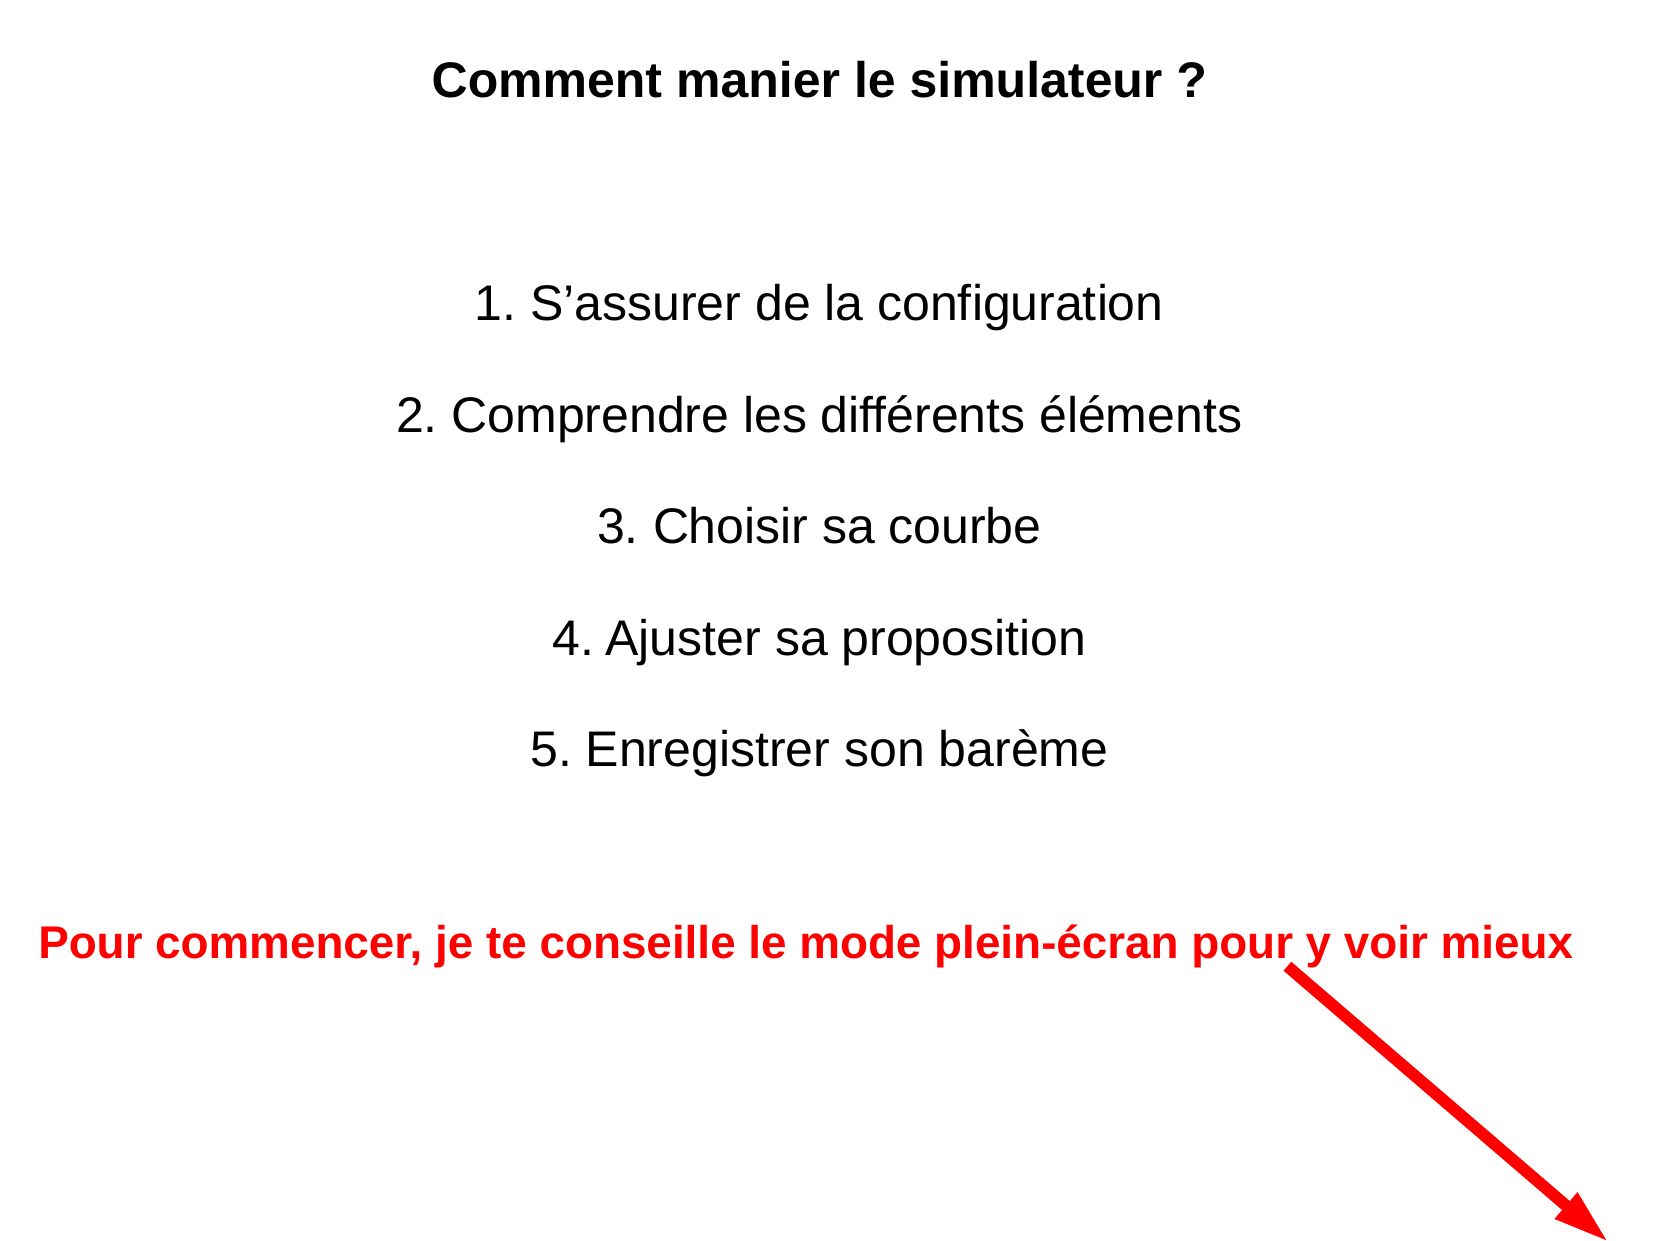

Comment manier le simulateur ?
1. S’assurer de la configuration
2. Comprendre les différents éléments
3. Choisir sa courbe
4. Ajuster sa proposition
5. Enregistrer son barème
Pour commencer, je te conseille le mode plein-écran pour y voir mieux